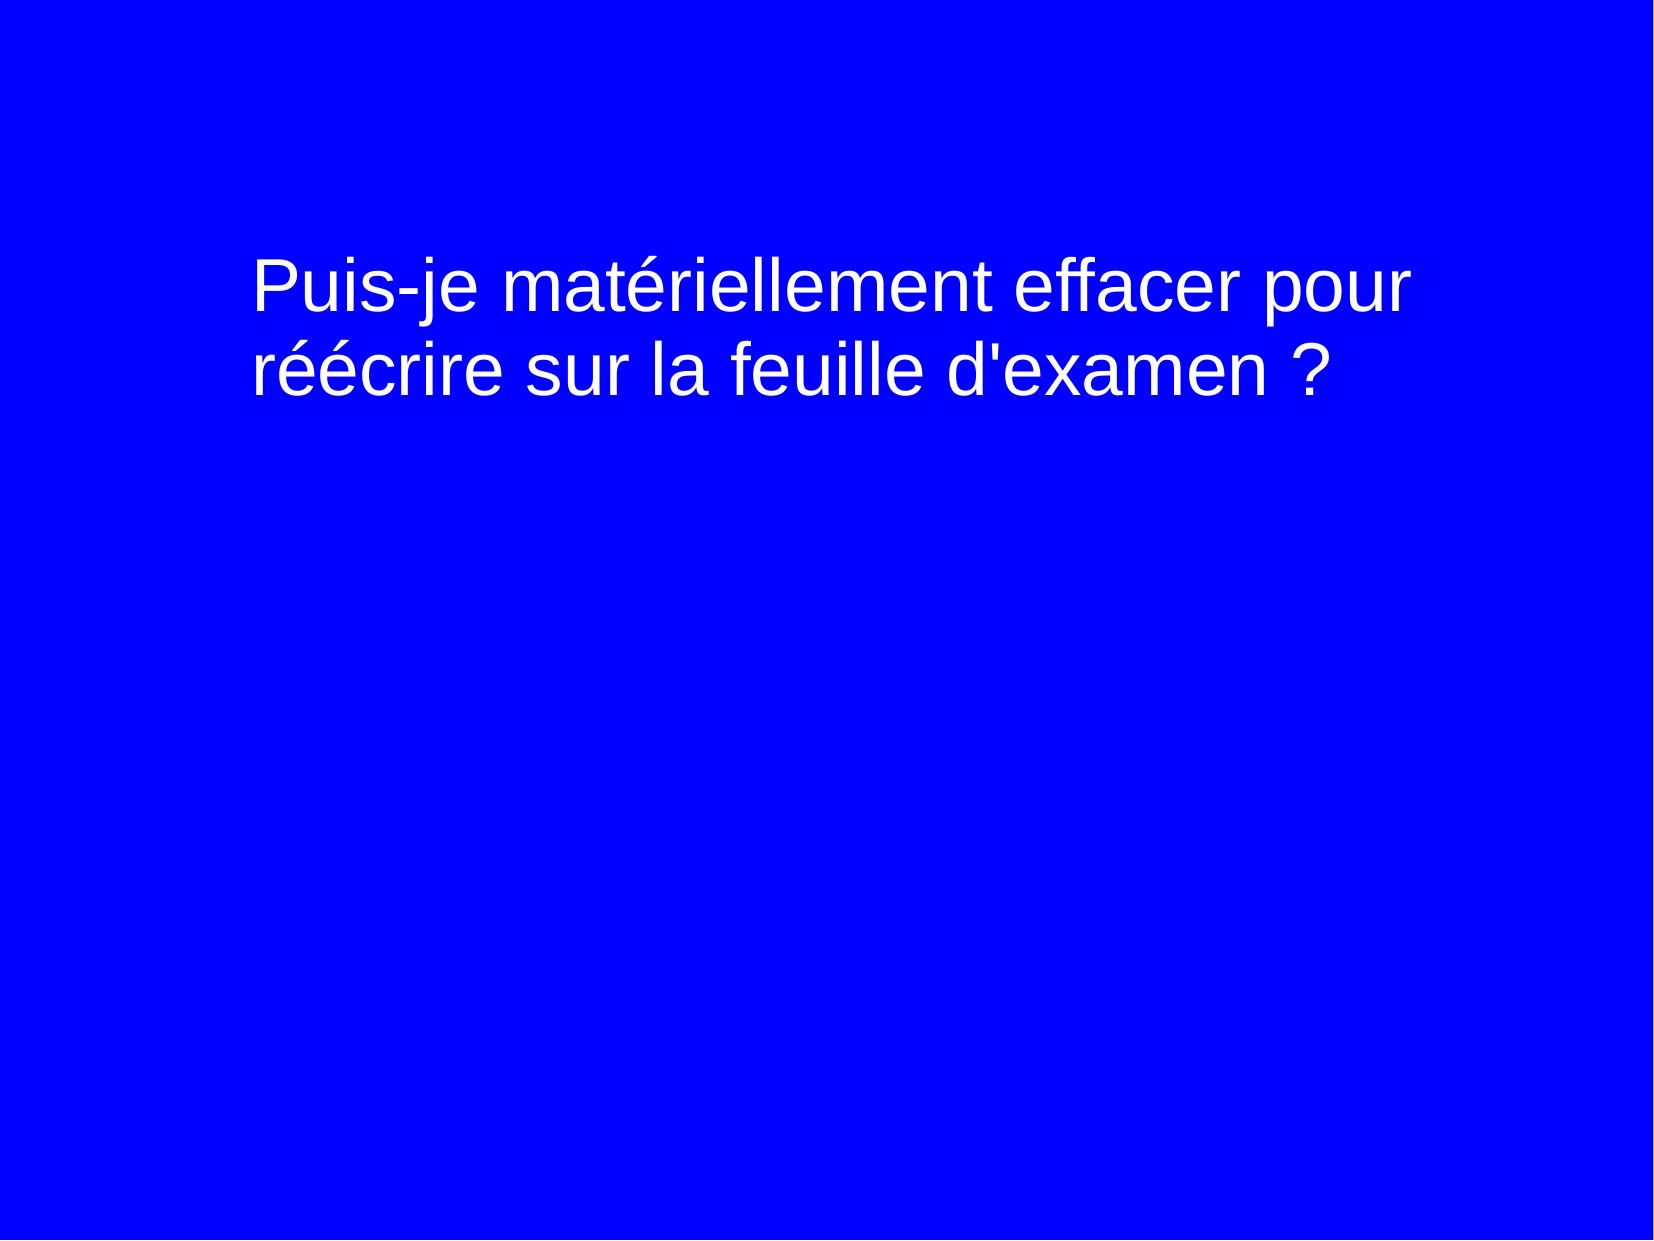

Puis-je matériellement effacer pour réécrire sur la feuille d'examen ?